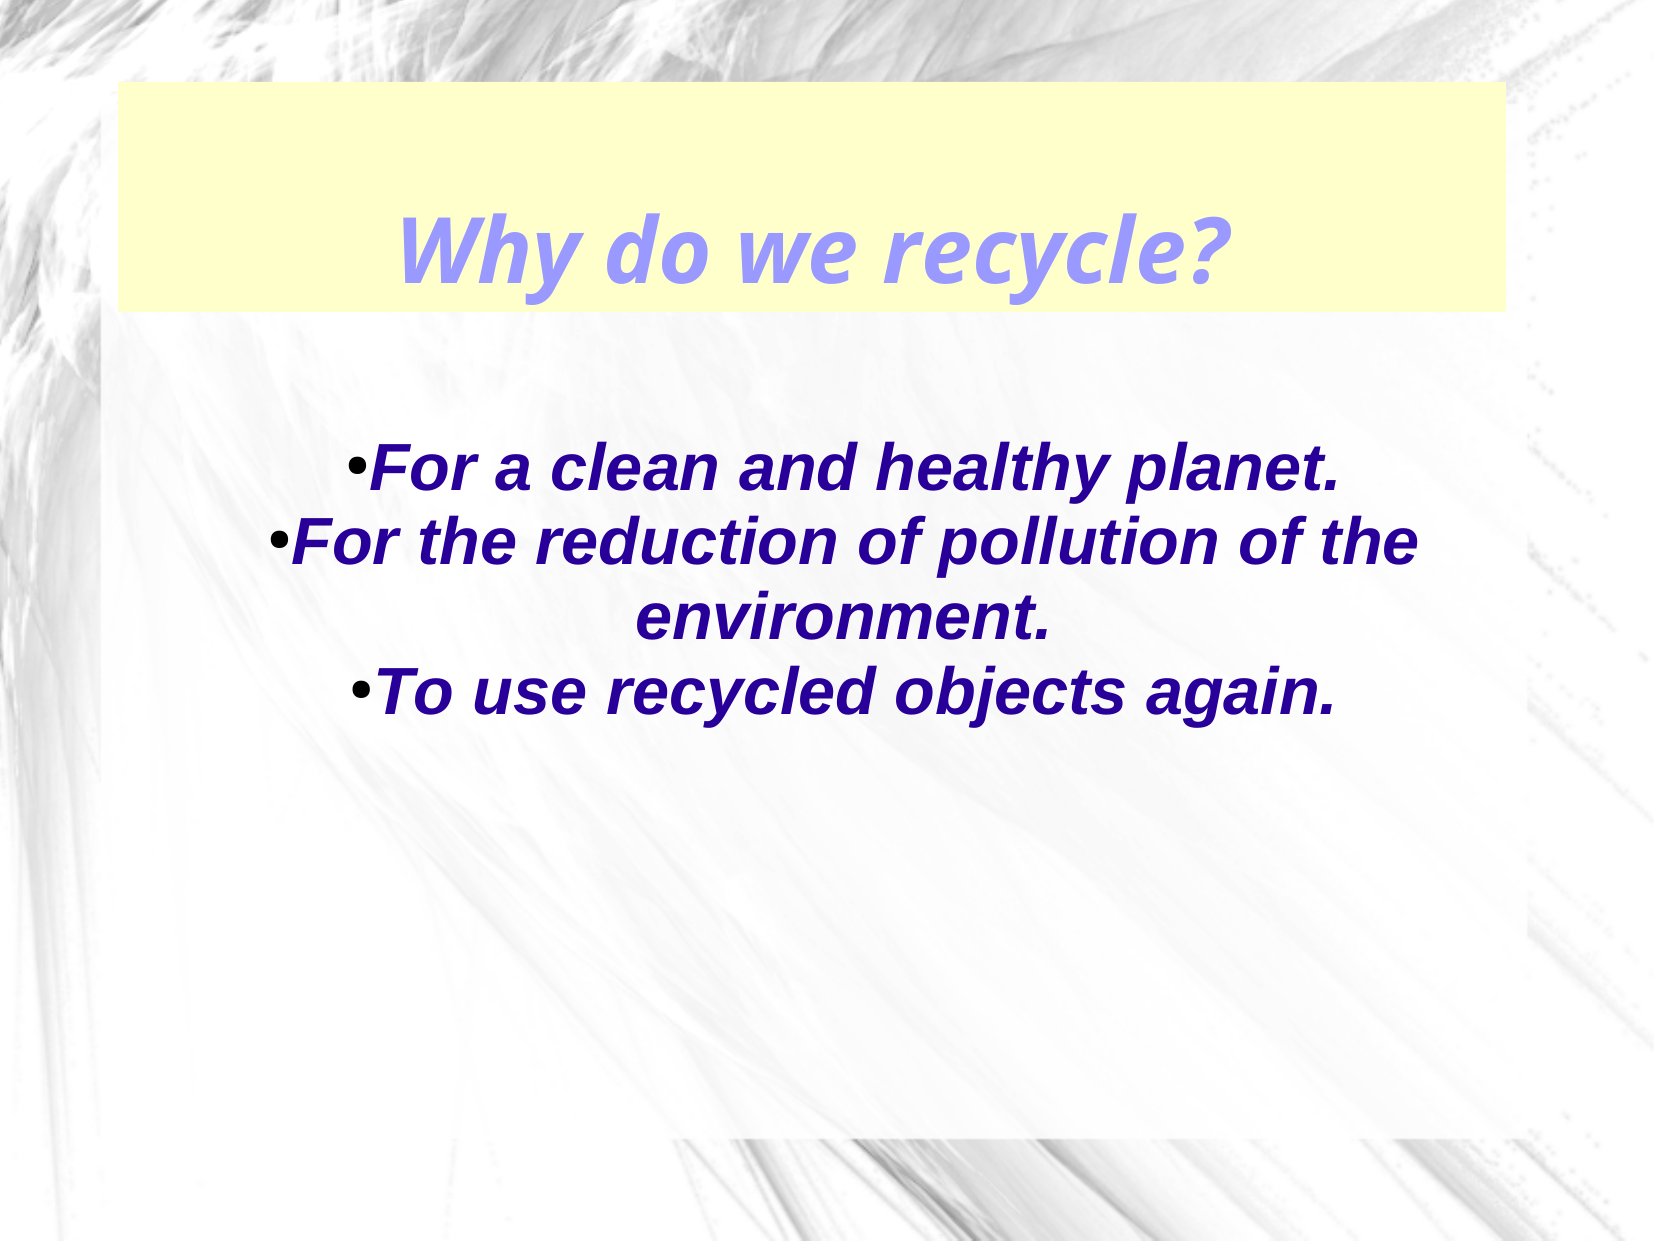

# Why do we recycle?
For a clean and healthy planet.
For the reduction of pollution of the environment.
To use recycled objects again.